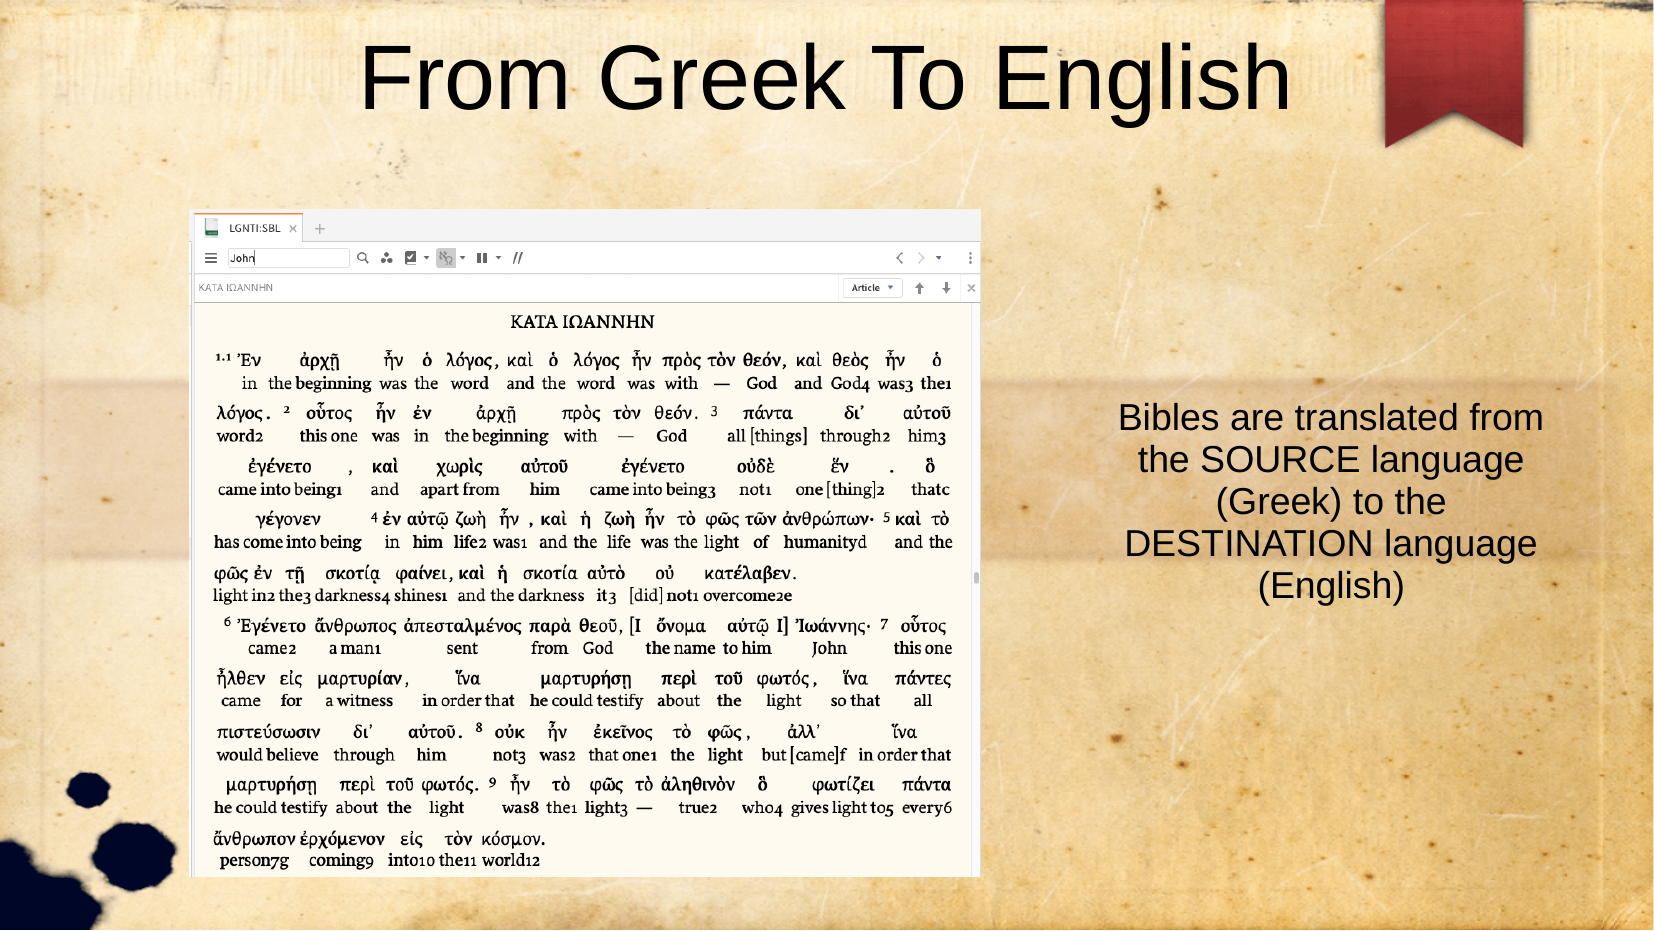

# From Greek To English
Bibles are translated from the SOURCE language (Greek) to the DESTINATION language (English)